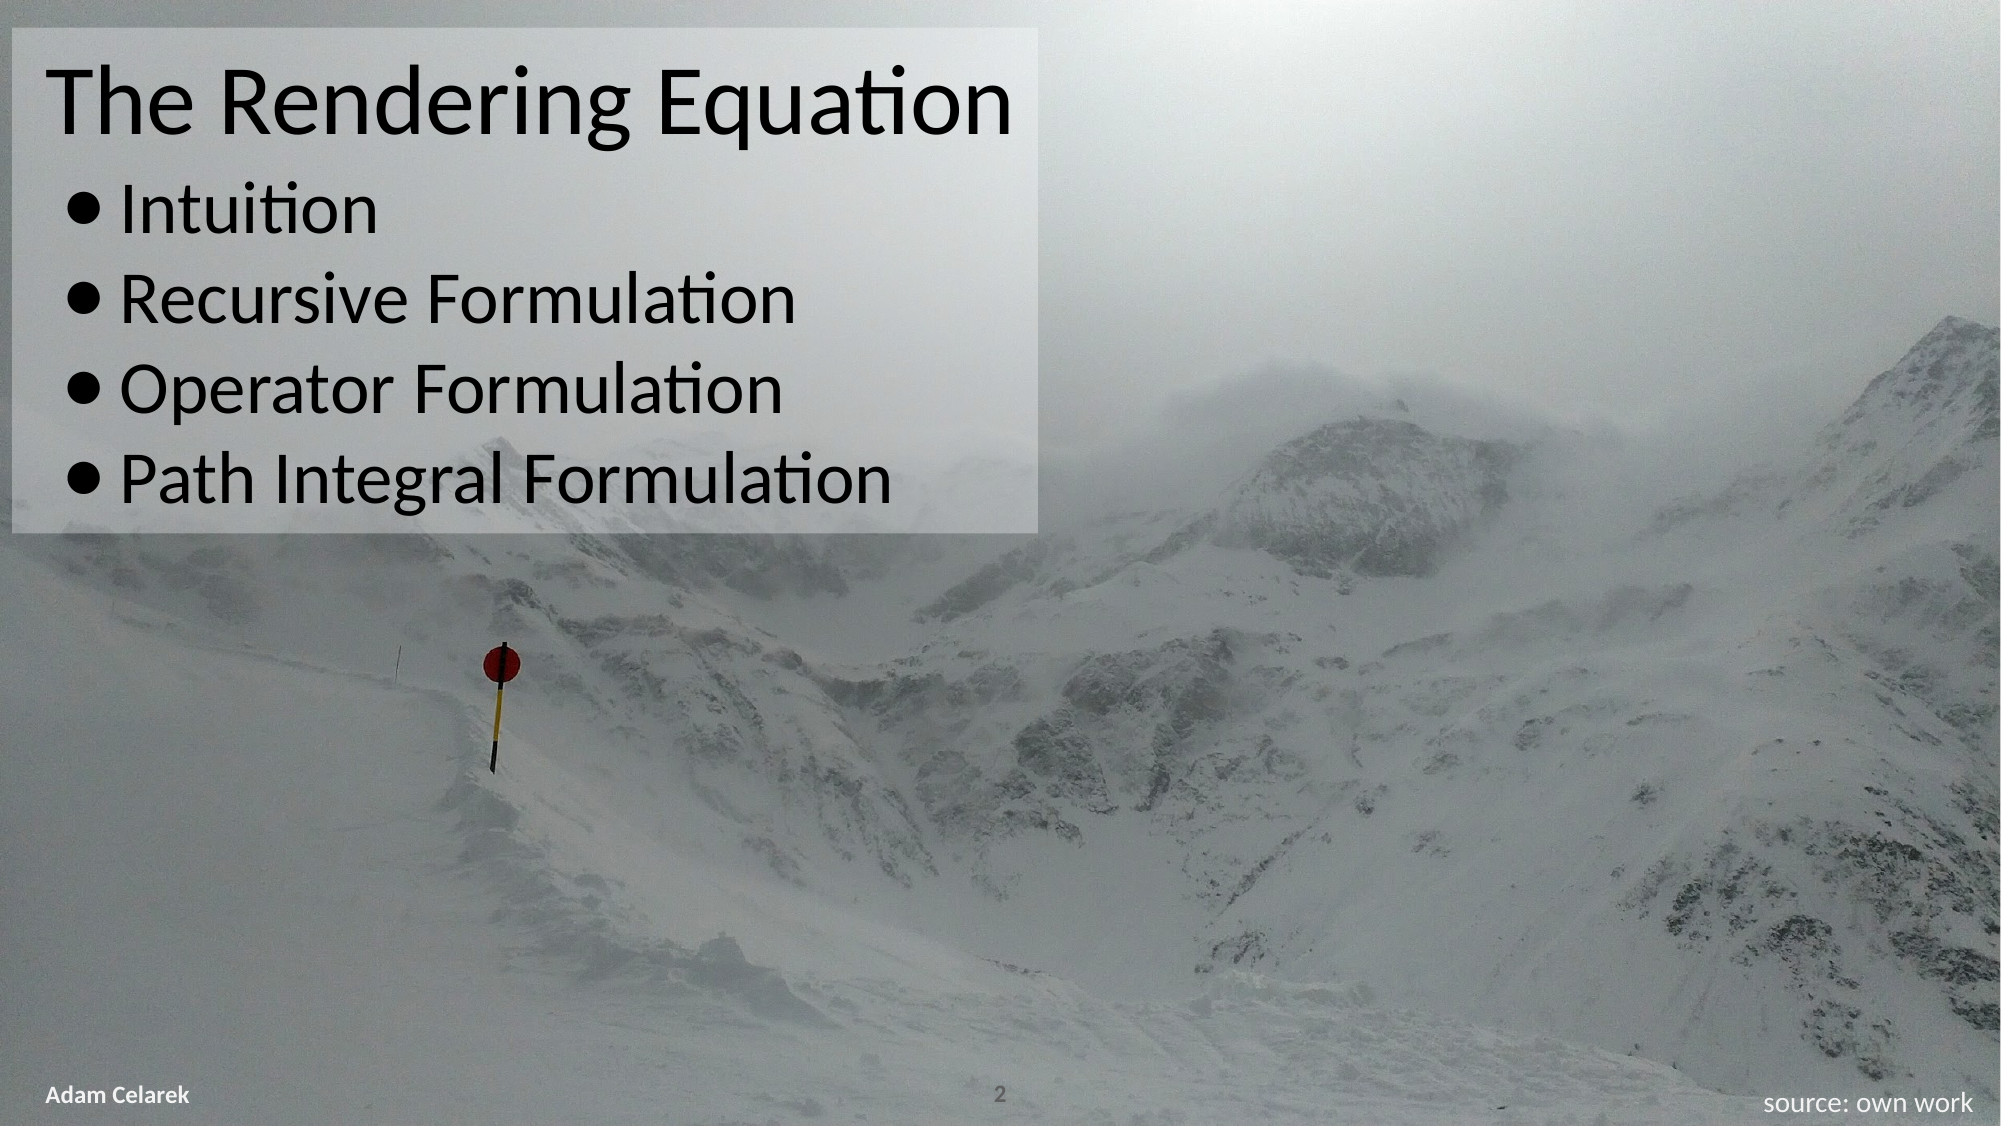

# The Rendering Equation
Intuition
Recursive Formulation
Operator Formulation
Path Integral Formulation
source: own work
Adam Celarek